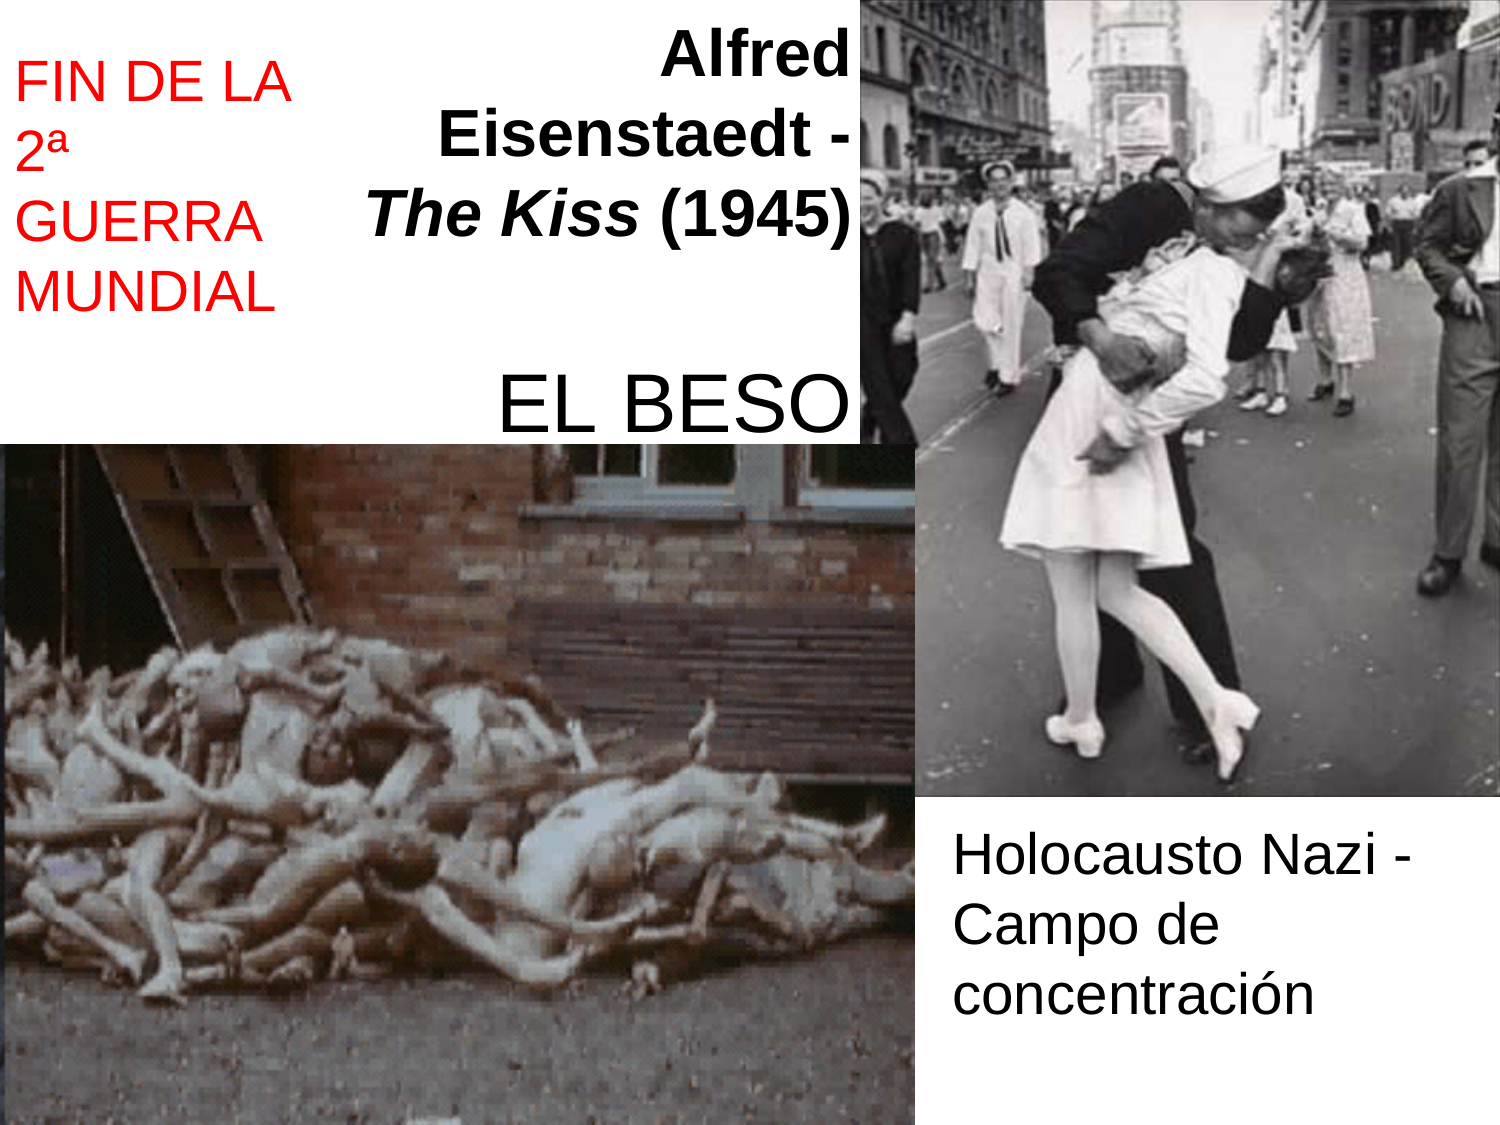

Alfred Eisenstaedt - The Kiss (1945)
EL BESO
FIN DE LA 2ª GUERRA MUNDIAL
Holocausto Nazi - Campo de concentración